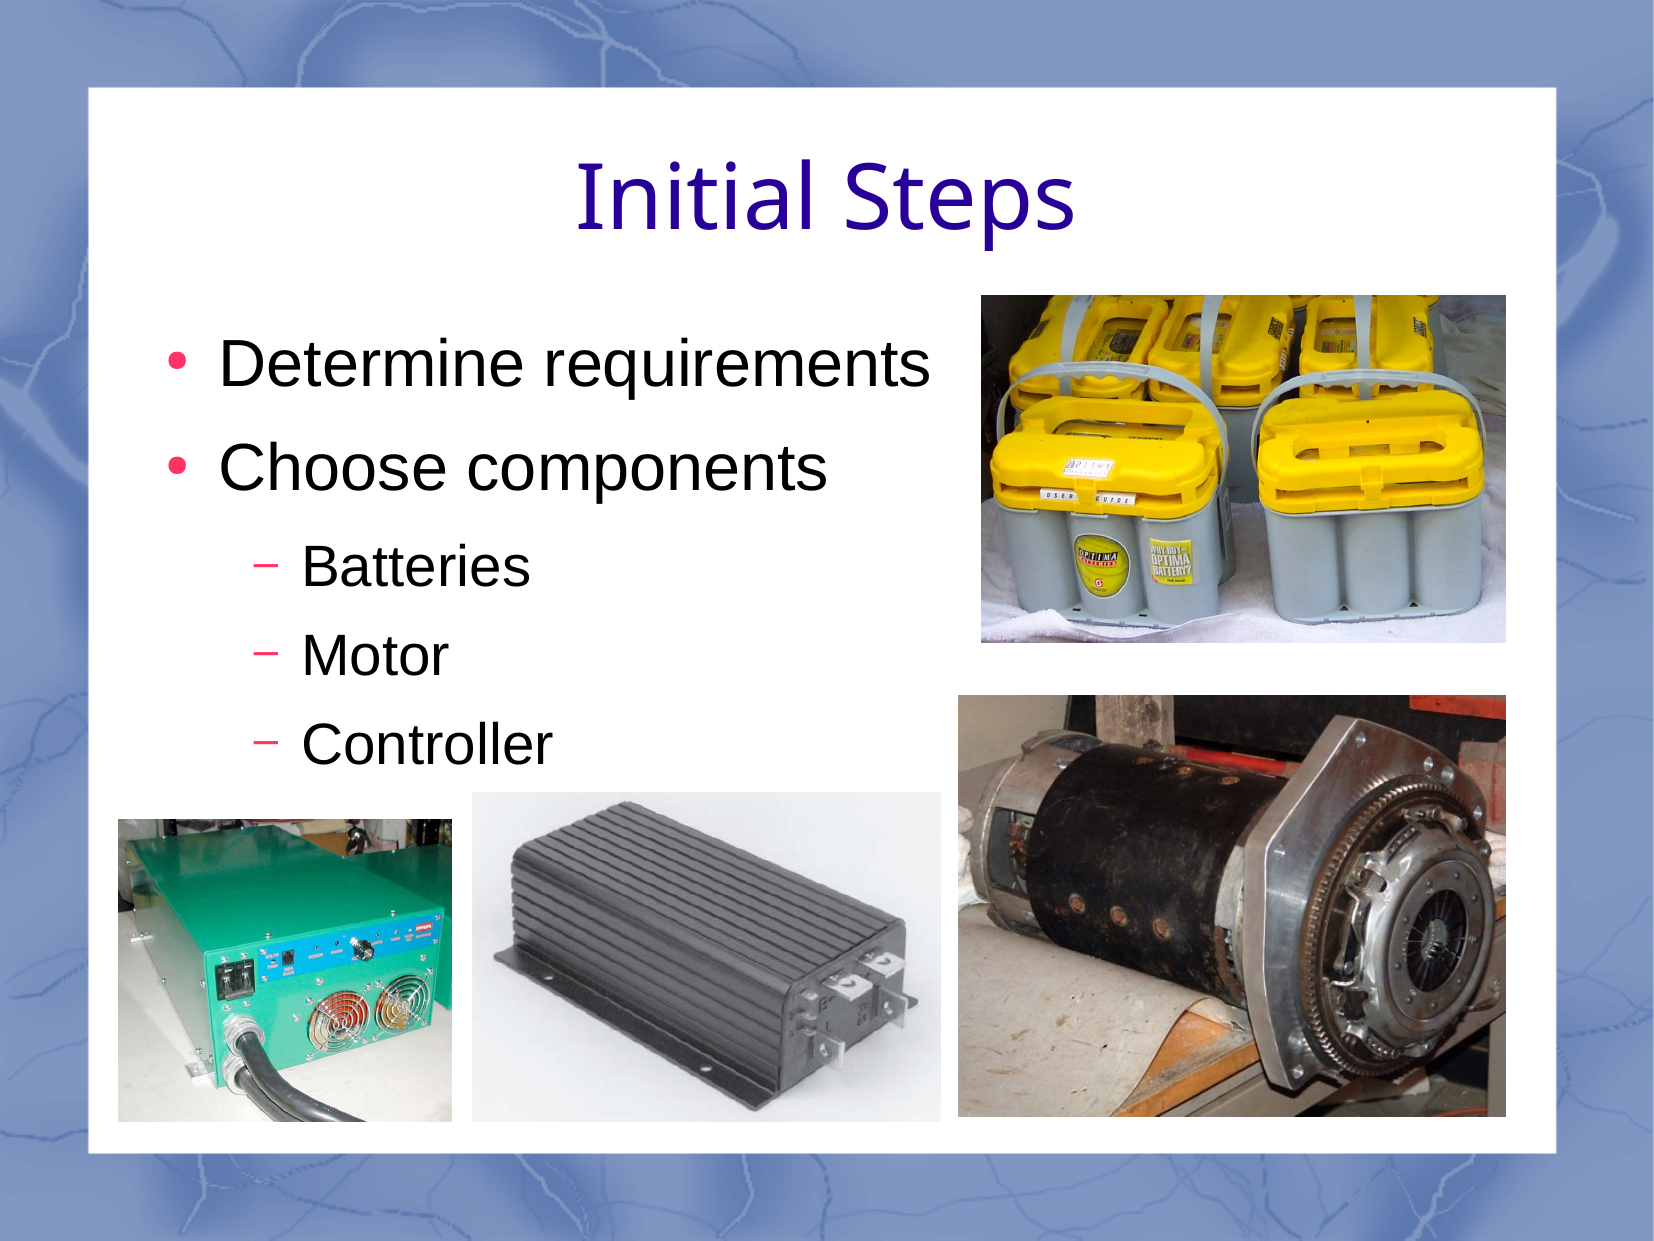

# Initial Steps
Determine requirements
Choose components
Batteries
Motor
Controller